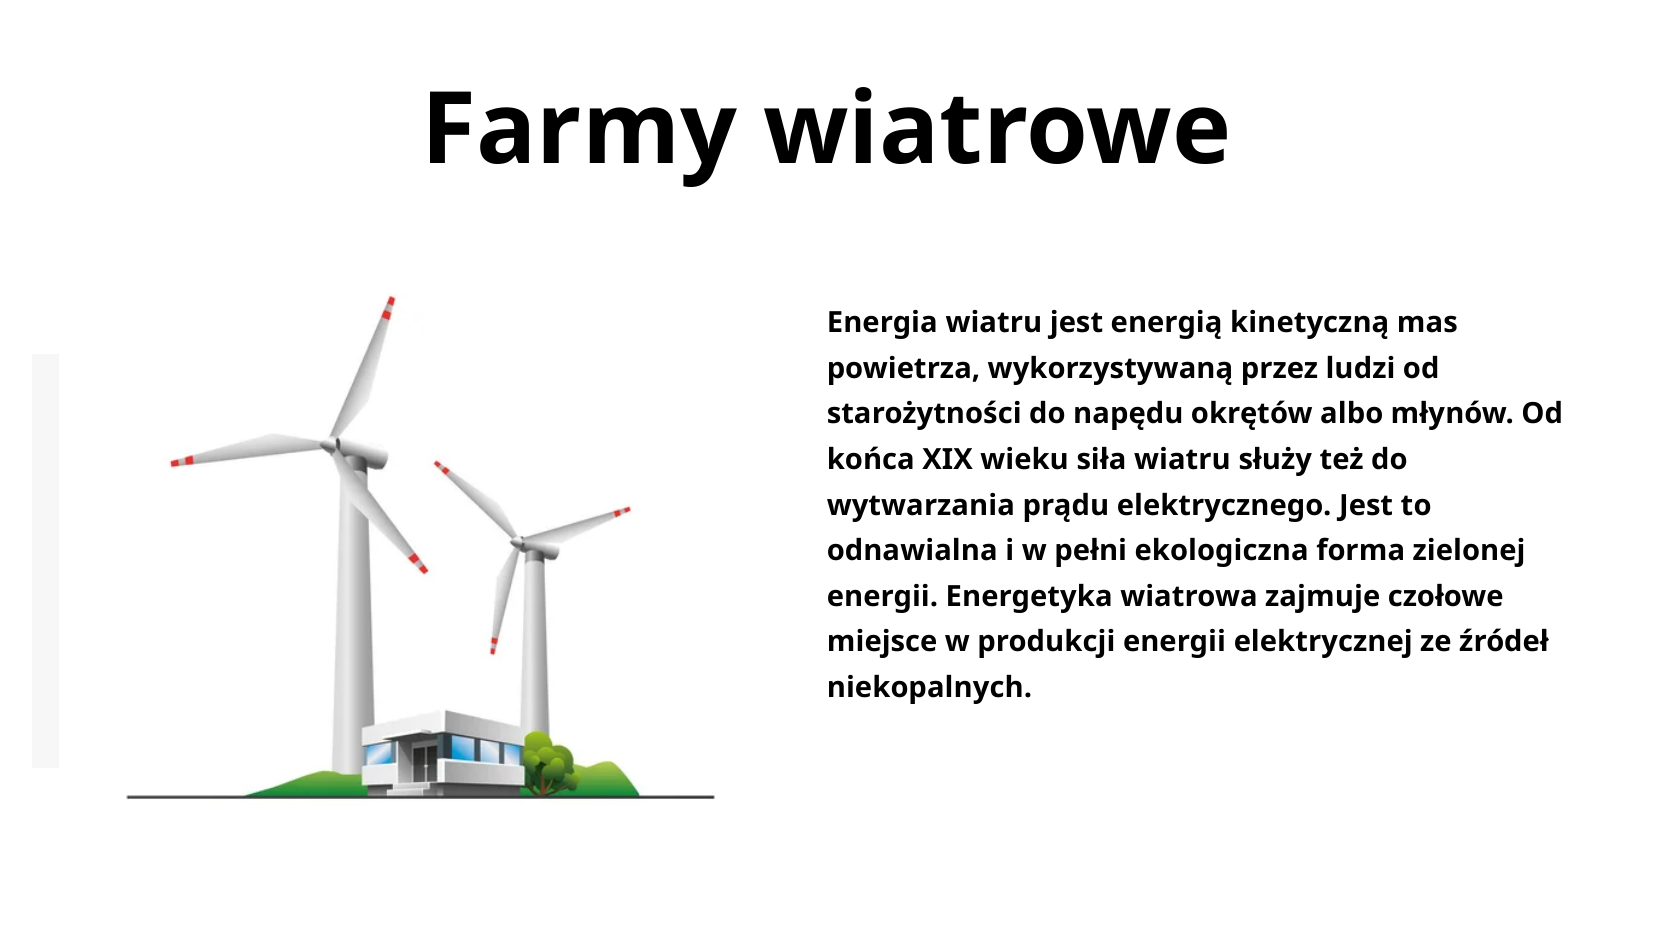

# Farmy wiatrowe
Energia wiatru jest energią kinetyczną mas powietrza, wykorzystywaną przez ludzi od starożytności do napędu okrętów albo młynów. Od końca XIX wieku siła wiatru służy też do wytwarzania prądu elektrycznego. Jest to odnawialna i w pełni ekologiczna forma zielonej energii. Energetyka wiatrowa zajmuje czołowe miejsce w produkcji energii elektrycznej ze źródeł niekopalnych.